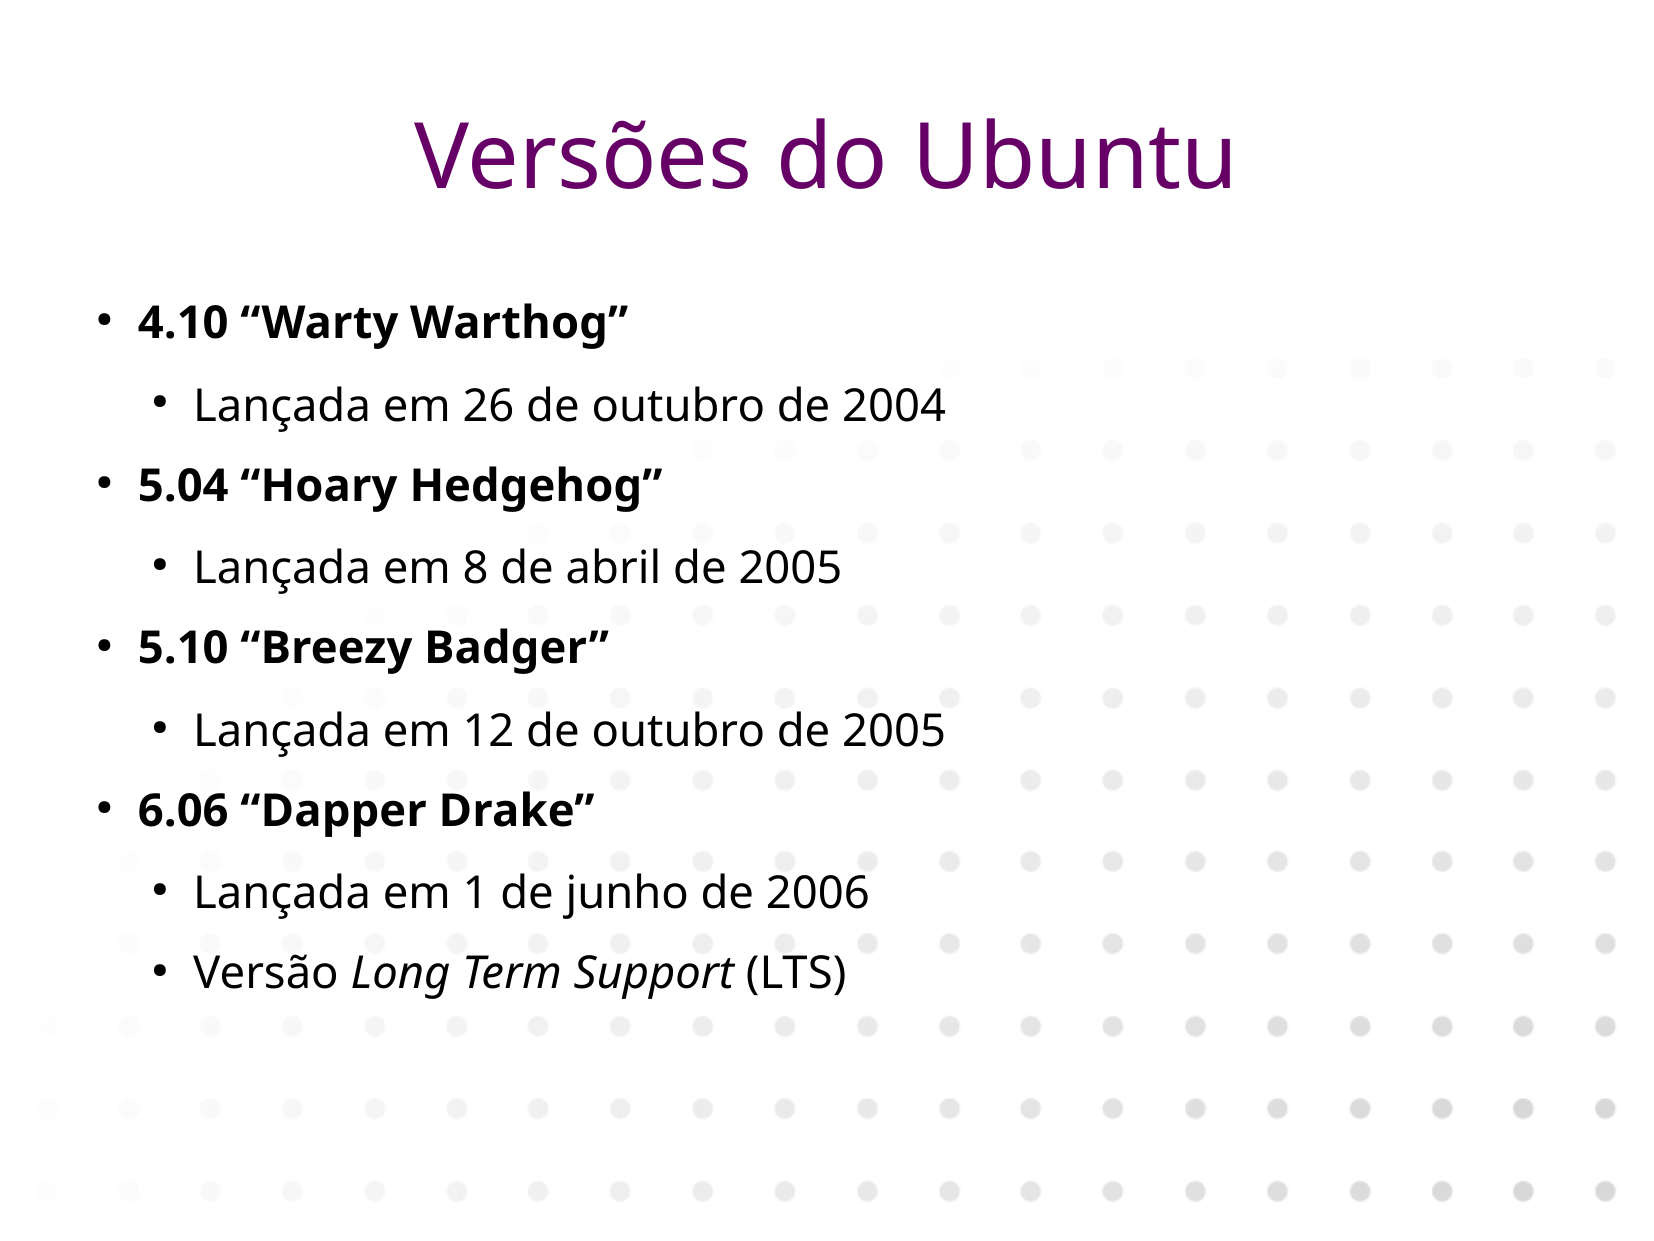

# Versões do Ubuntu
4.10 “Warty Warthog”
Lançada em 26 de outubro de 2004
5.04 “Hoary Hedgehog”
Lançada em 8 de abril de 2005
5.10 “Breezy Badger”
Lançada em 12 de outubro de 2005
6.06 “Dapper Drake”
Lançada em 1 de junho de 2006
Versão Long Term Support (LTS)